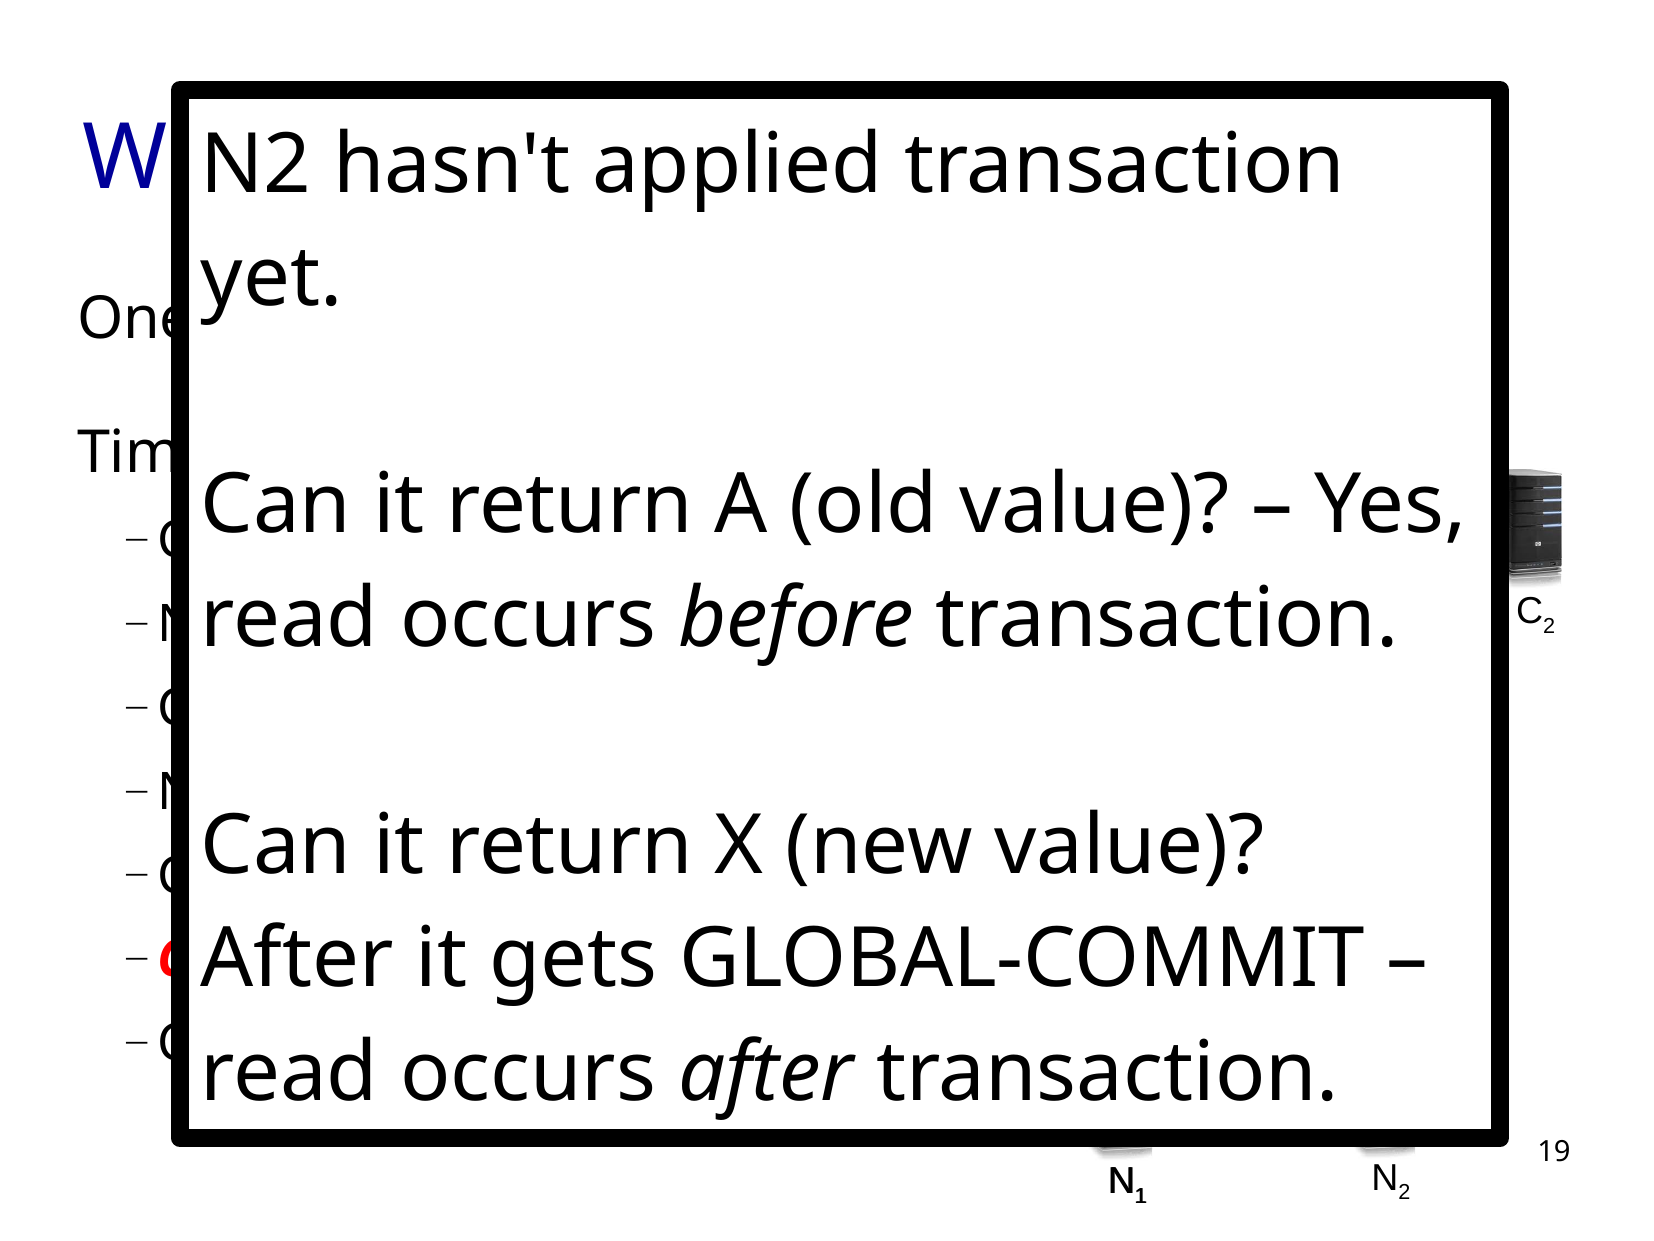

# What about reads?
N2 hasn't applied transaction yet.
Can it return A (old value)? – Yes, read occurs before transaction.
Can it return X (new value)? After it gets GLOBAL-COMMIT – read occurs after transaction.
One key, initially A
Timeline:
C1 → N1: PREPARE put(X)
N1 → C1: VOTE-COMMIT put(X)
C1 → N2: PREPARE put(X)
N2 → C1: VOTE-COMMIT put(X)
C1 → N1: GLOBAL-COMMIT
C2 → N2: What's the value?
C1 → N2: GLOBAL-COMMIT
C1
C2
A
A
19
N2
N1
N1